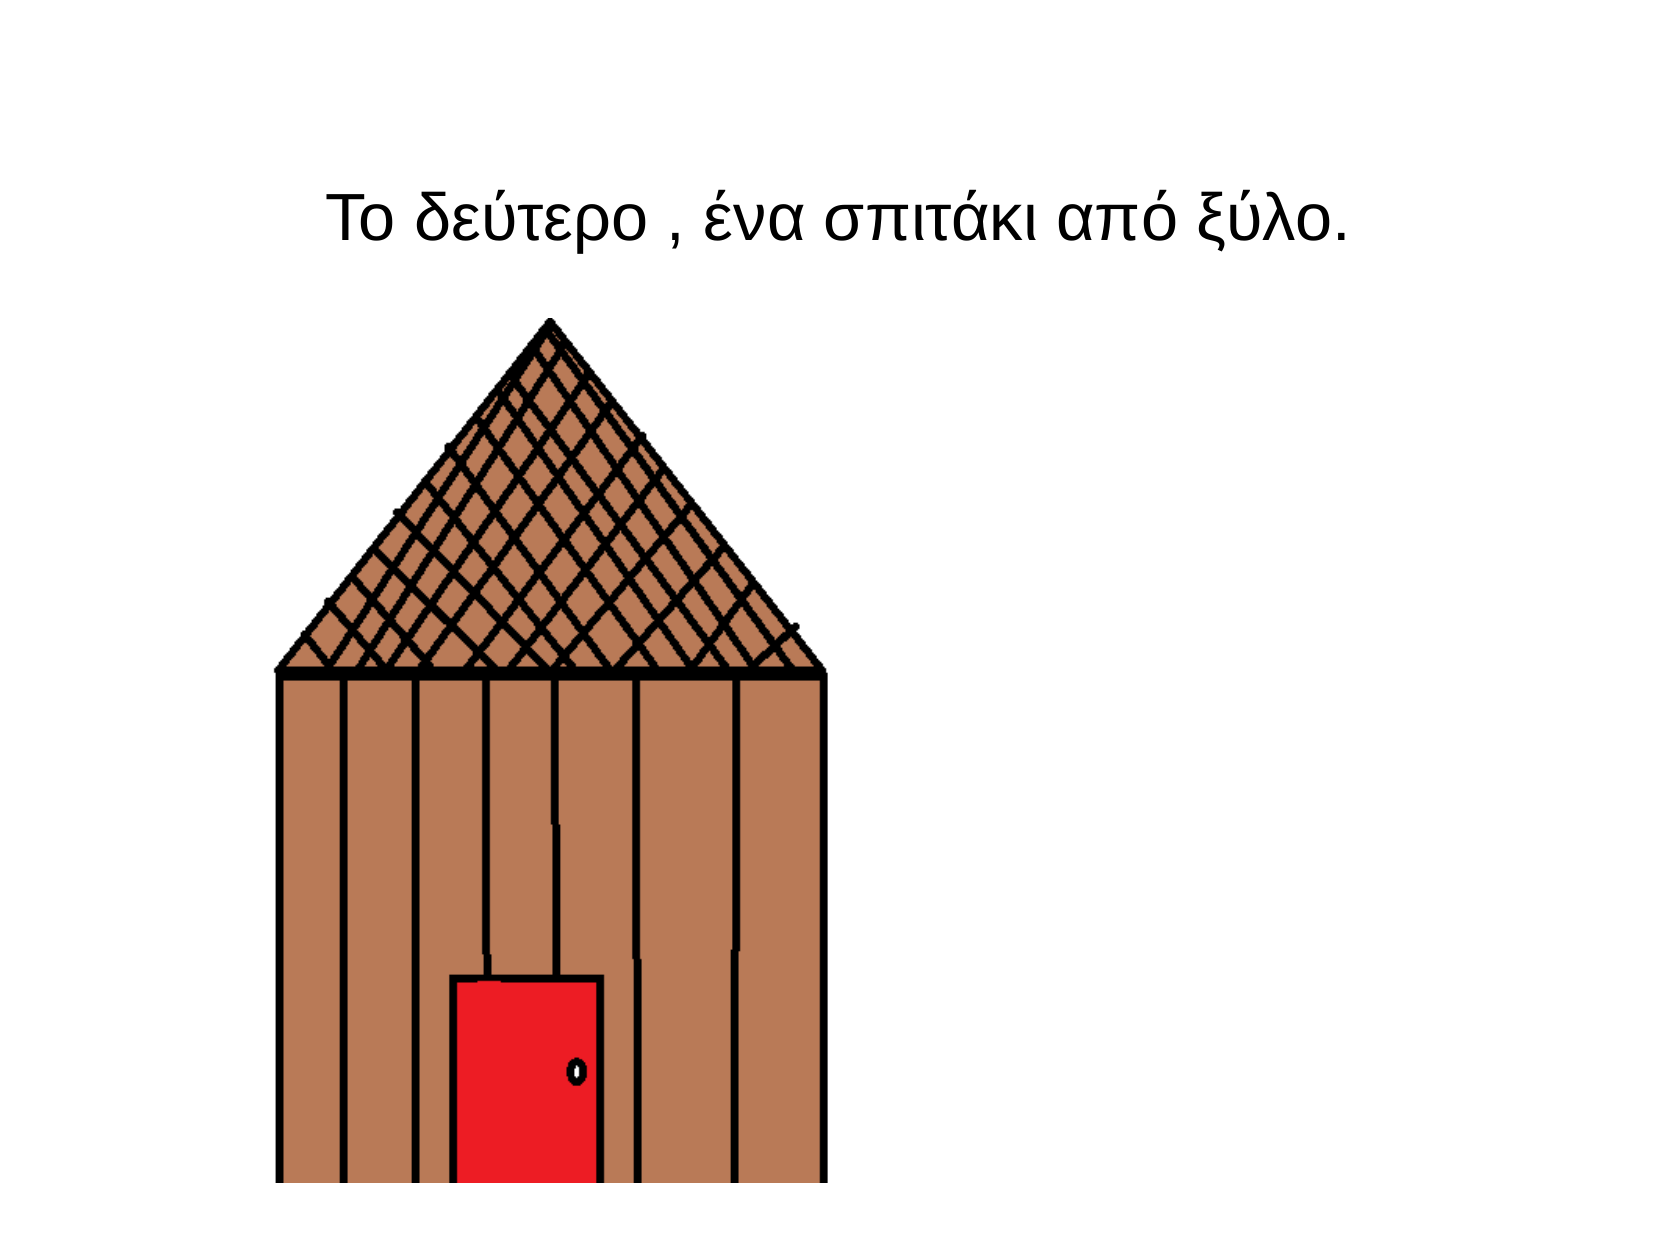

# Το δεύτερο , ένα σπιτάκι από ξύλο.